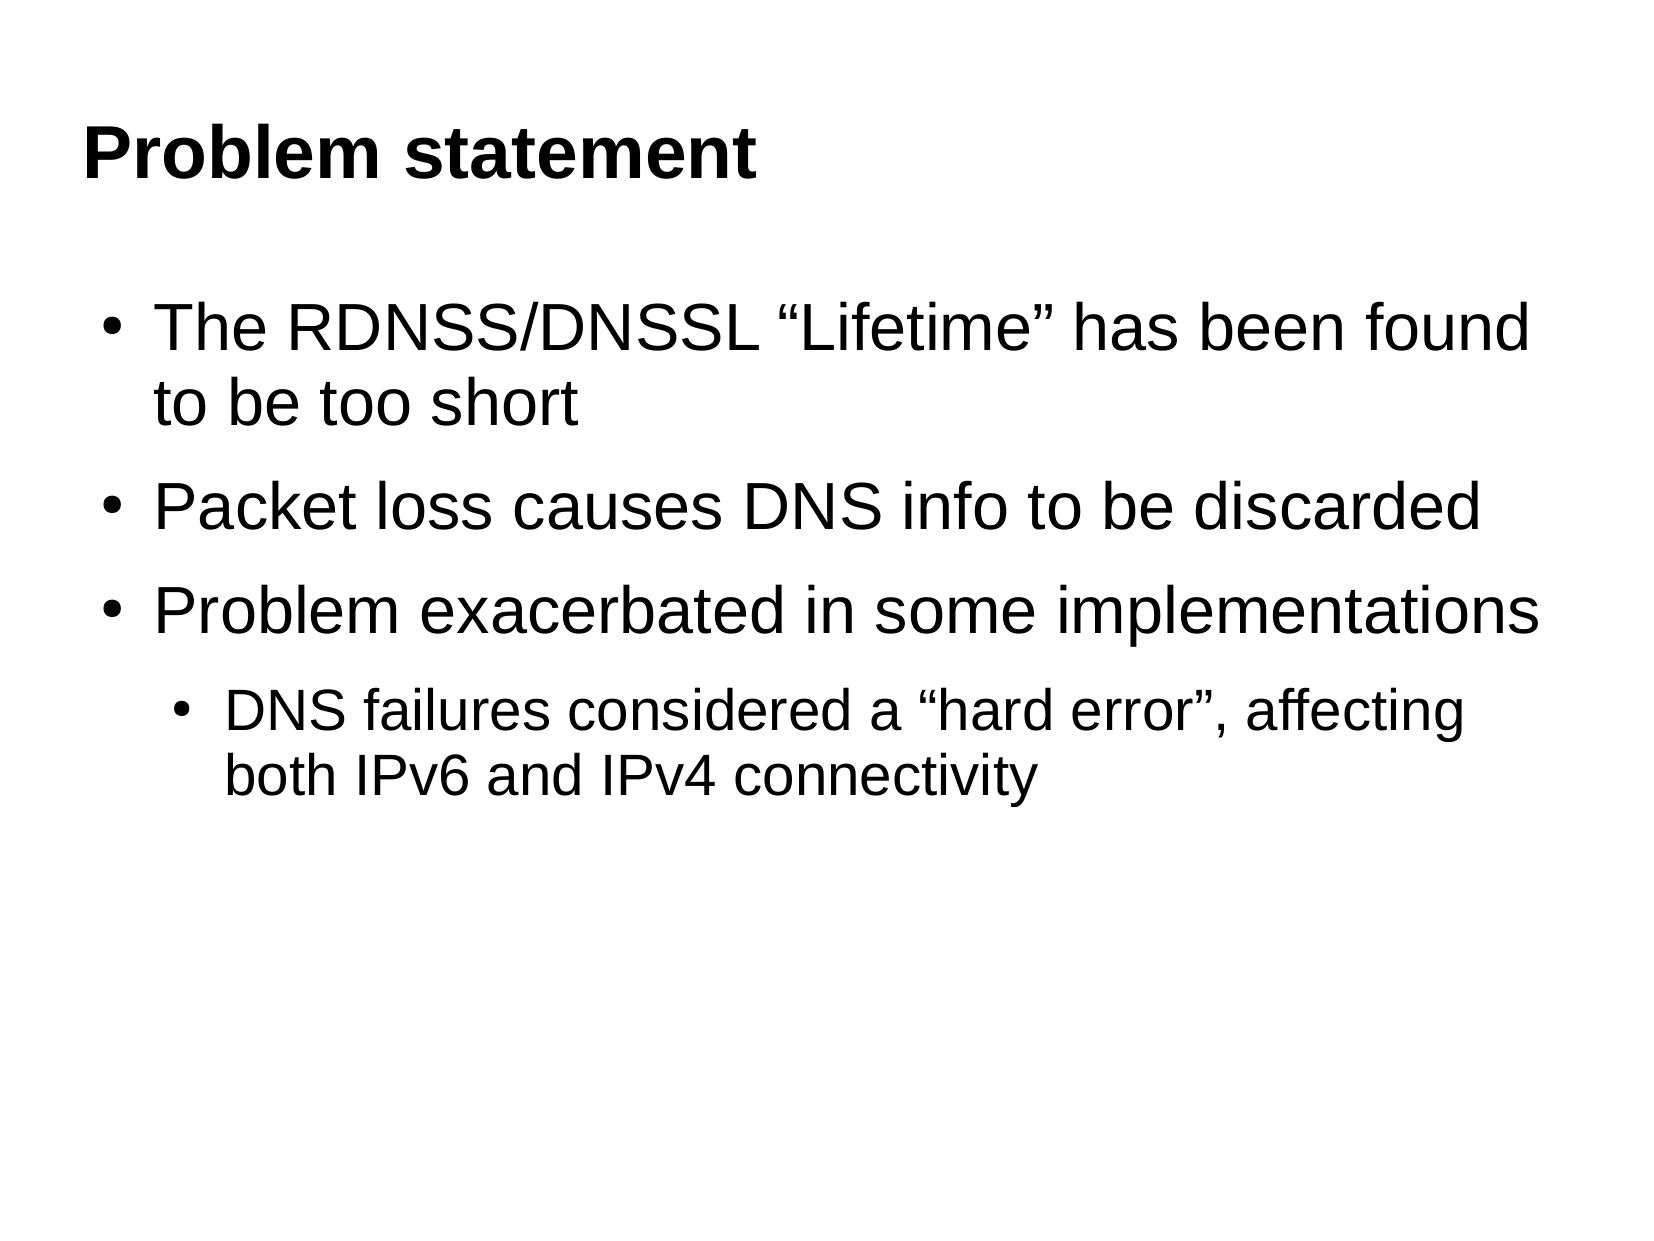

# Problem statement
The RDNSS/DNSSL “Lifetime” has been found to be too short
Packet loss causes DNS info to be discarded
Problem exacerbated in some implementations
DNS failures considered a “hard error”, affecting both IPv6 and IPv4 connectivity